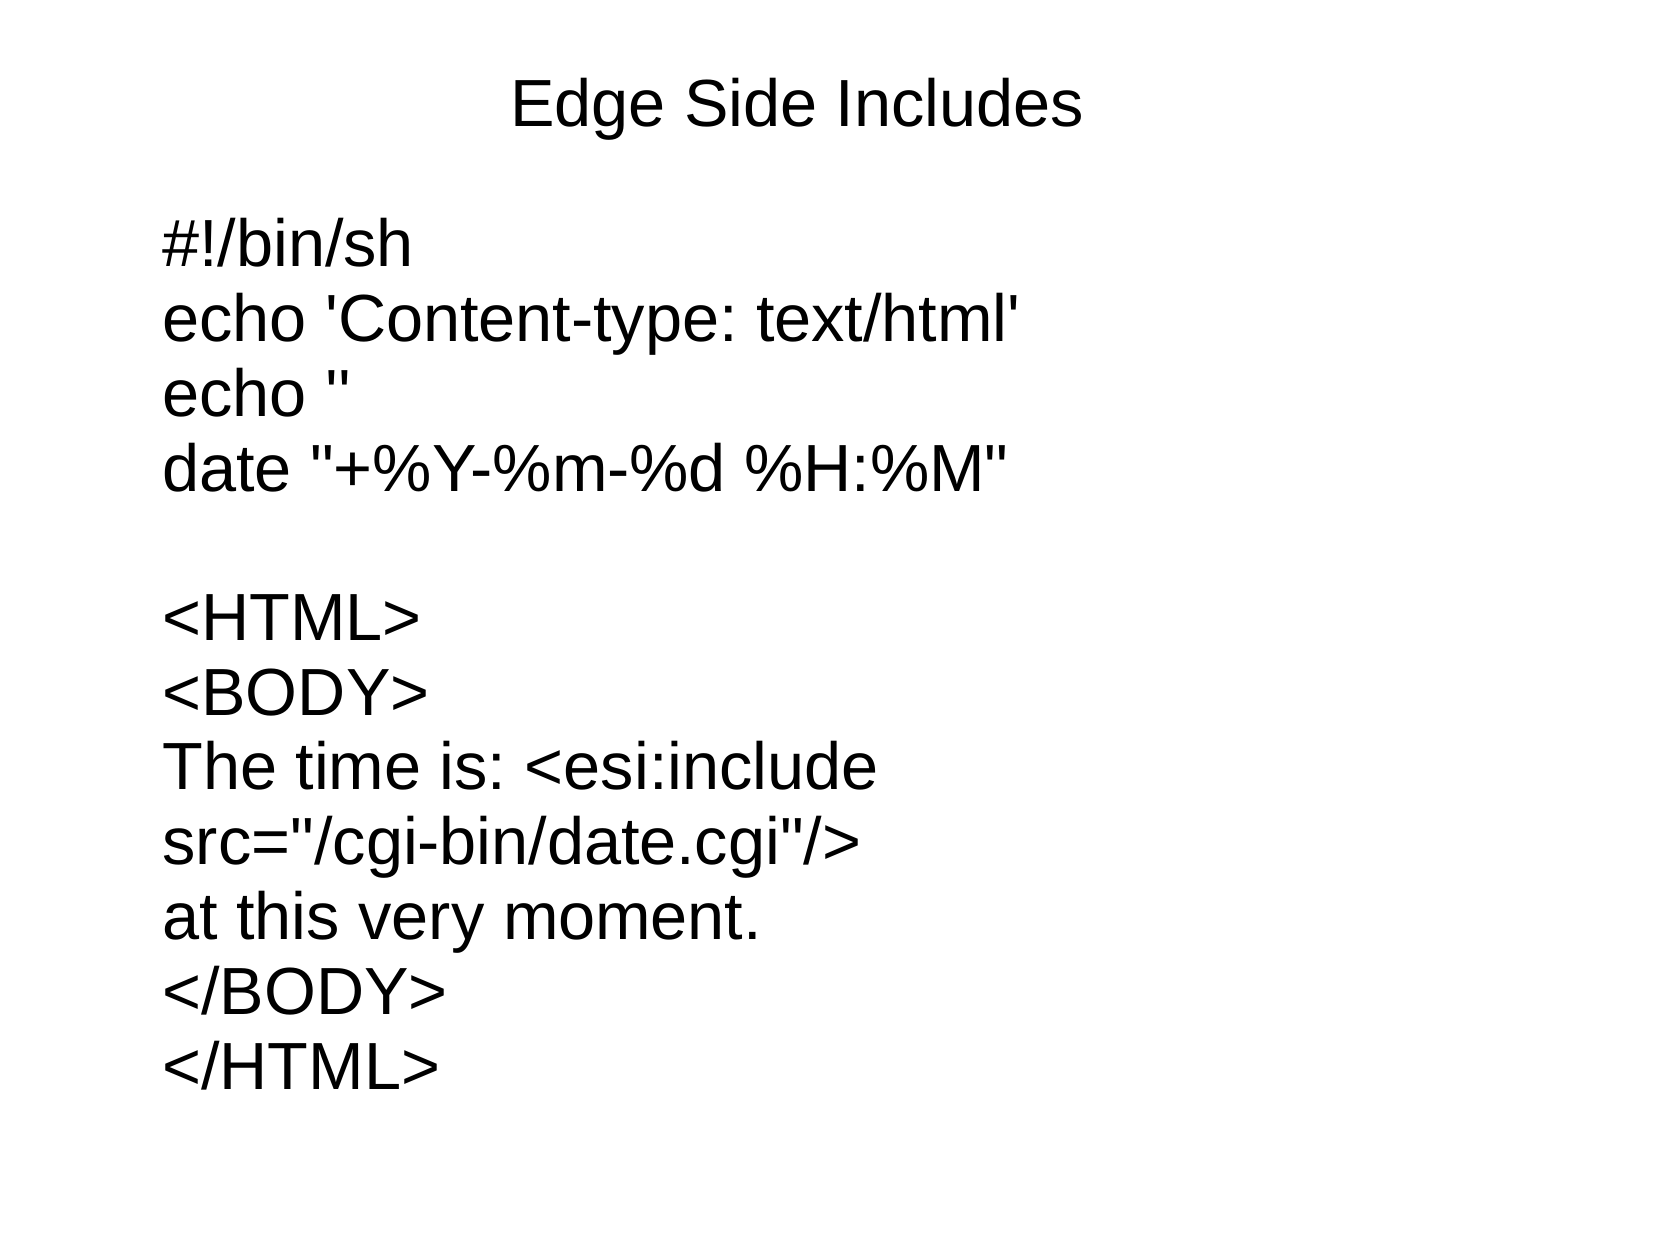

Edge Side Includes
#!/bin/sh
echo 'Content-type: text/html'
echo ''
date "+%Y-%m-%d %H:%M"
<HTML>
<BODY>
The time is: <esi:include src="/cgi-bin/date.cgi"/>
at this very moment.
</BODY>
</HTML>